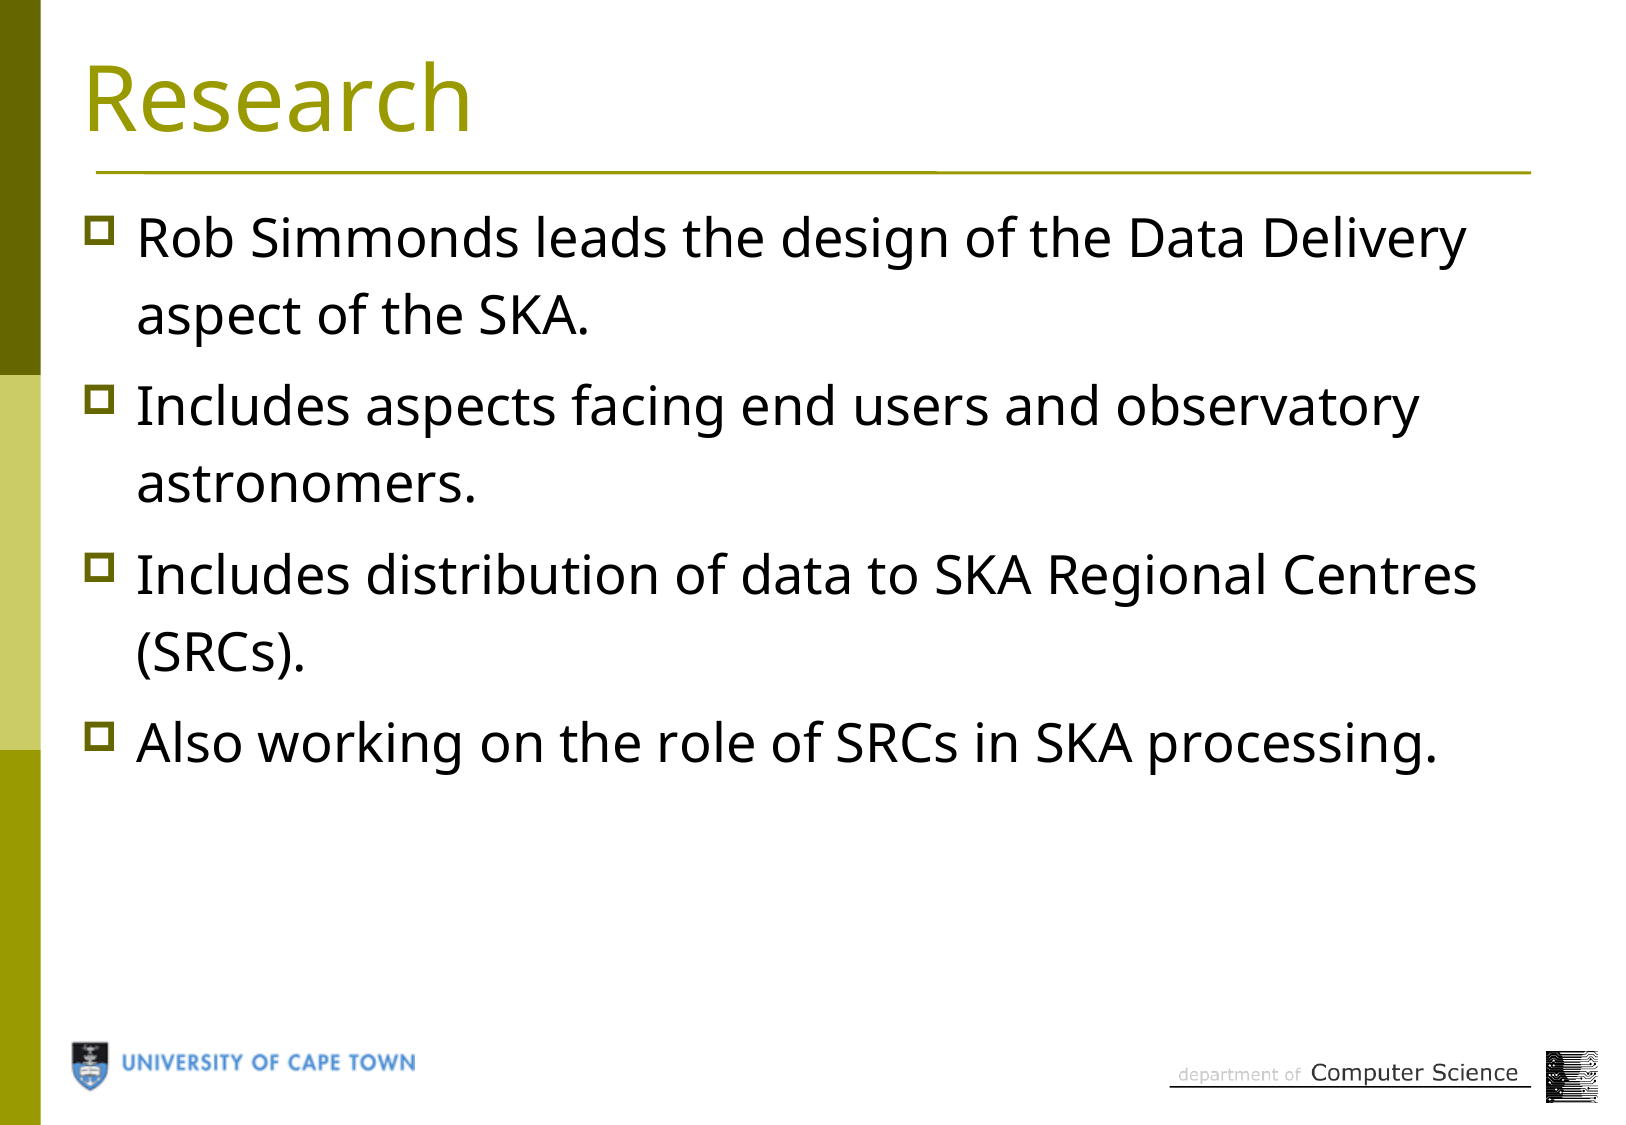

# Research
Rob Simmonds leads the design of the Data Delivery aspect of the SKA.
Includes aspects facing end users and observatory astronomers.
Includes distribution of data to SKA Regional Centres (SRCs).
Also working on the role of SRCs in SKA processing.